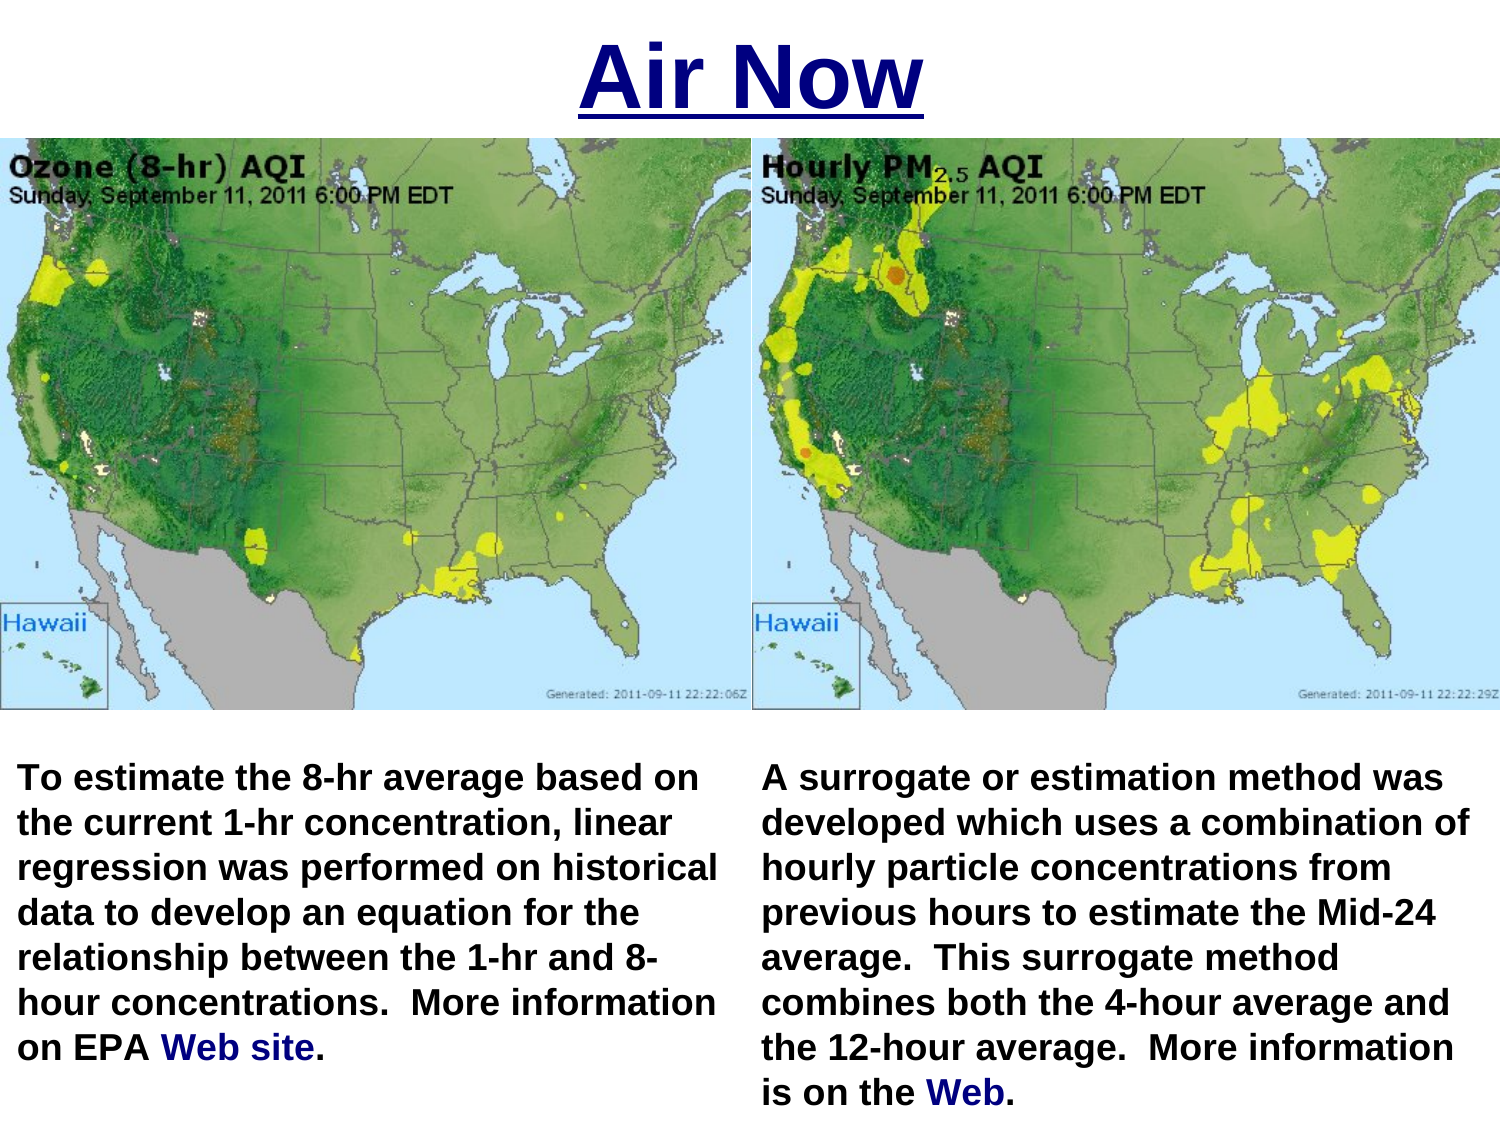

Air Now
To estimate the 8-hr average based on the current 1-hr concentration, linear regression was performed on historical data to develop an equation for the relationship between the 1-hr and 8-hour concentrations. More information on EPA Web site.
A surrogate or estimation method was developed which uses a combination of hourly particle concentrations from previous hours to estimate the Mid-24 average. This surrogate method combines both the 4-hour average and the 12-hour average. More information is on the Web.